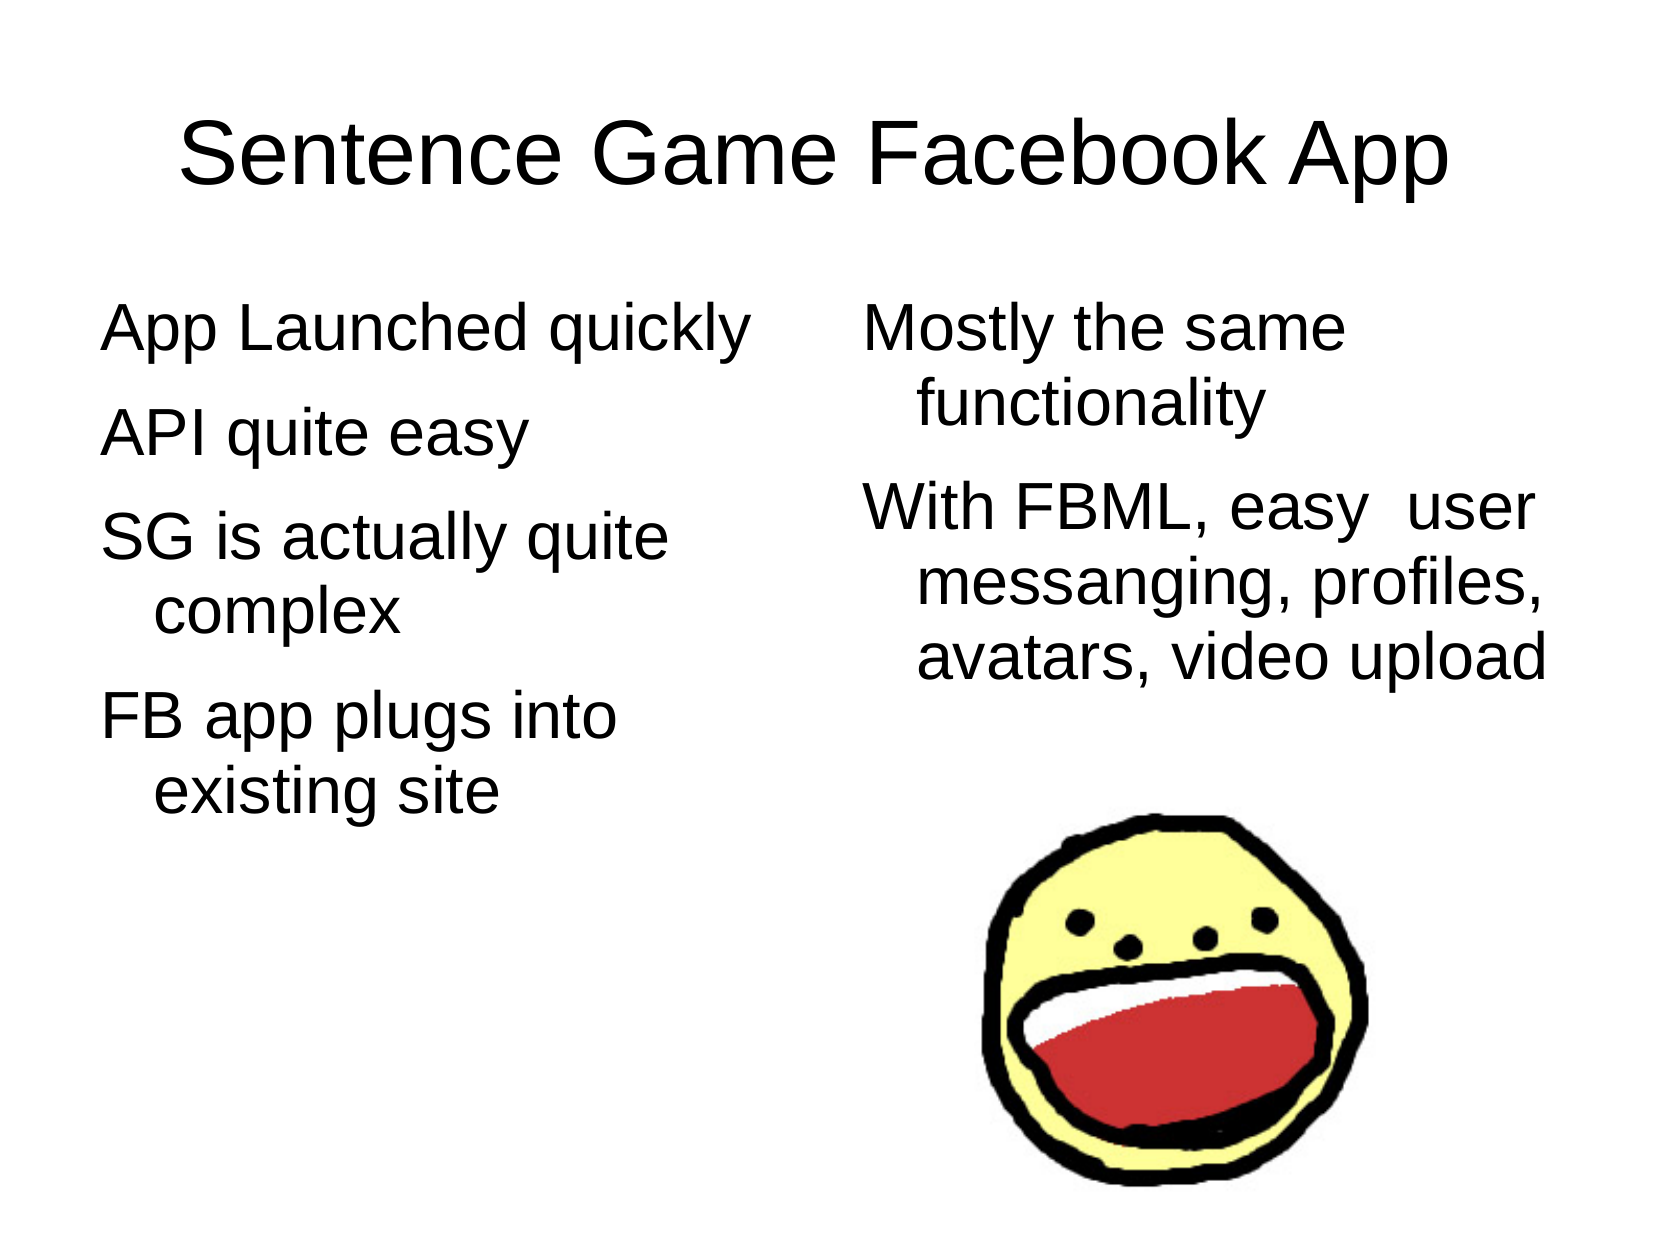

# Sentence Game Facebook App
App Launched quickly
API quite easy
SG is actually quite complex
FB app plugs into existing site
Mostly the same functionality
With FBML, easy user messanging, profiles, avatars, video upload